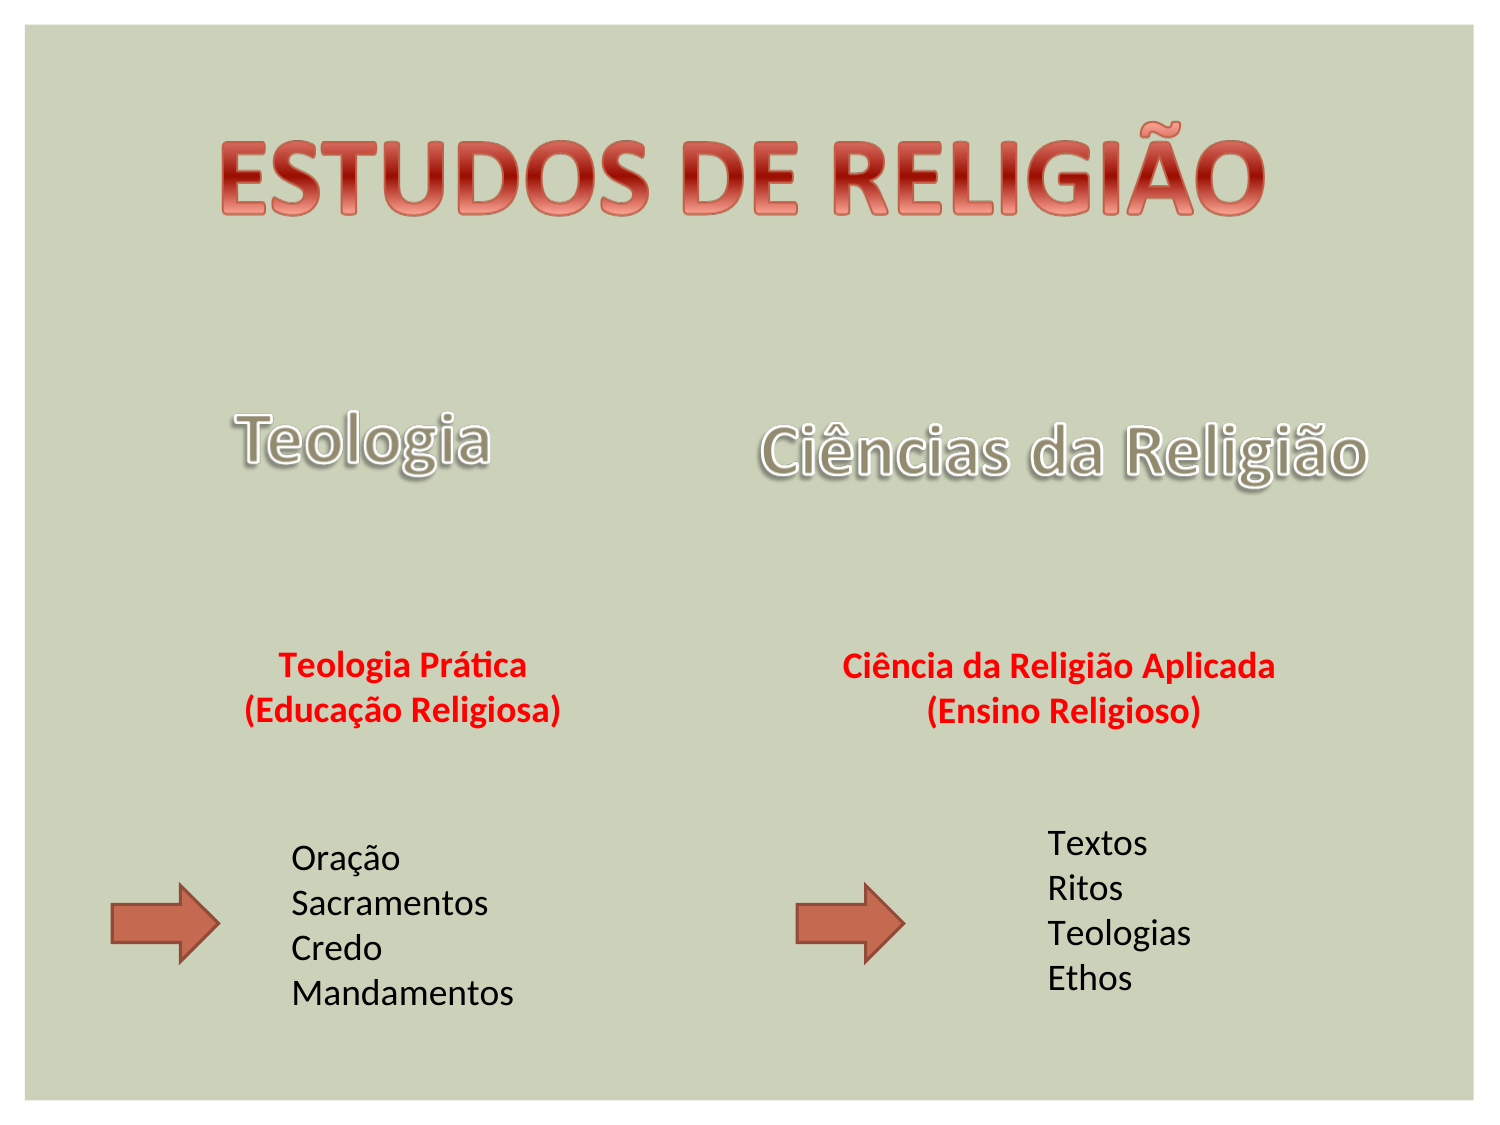

Teologia Prática
(Educação Religiosa)
Ciência da Religião Aplicada
(Ensino Religioso)
Textos
Ritos
Teologias
Ethos
Oração
Sacramentos
Credo
Mandamentos